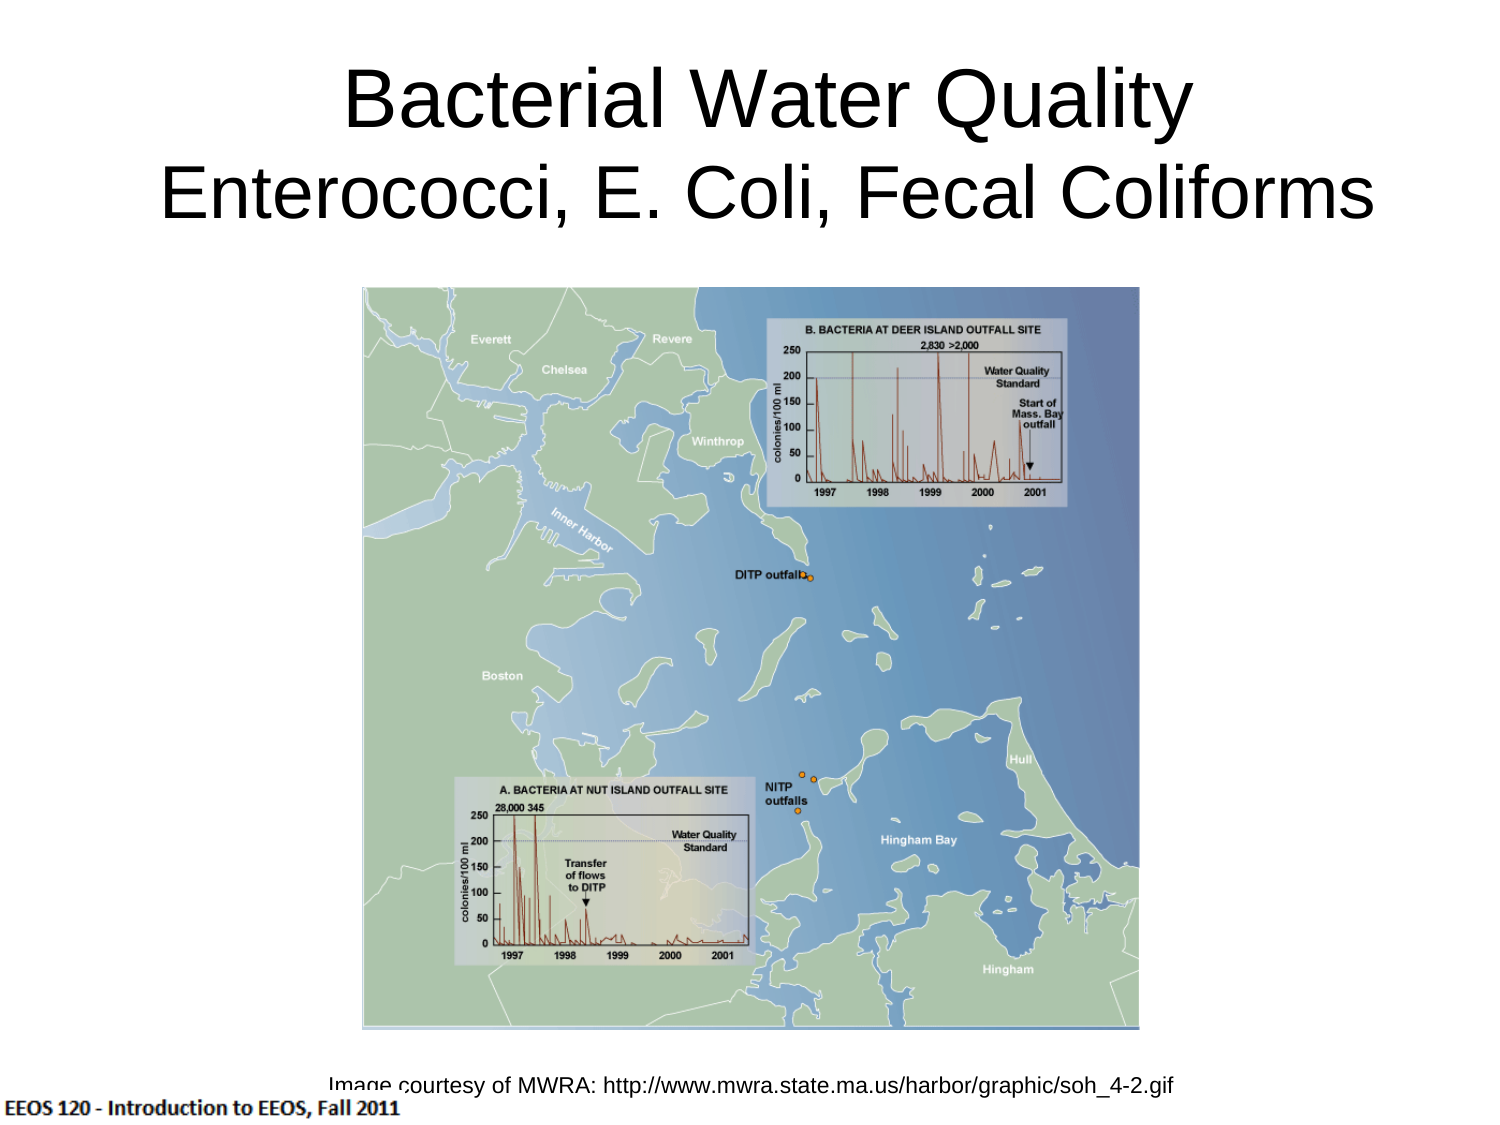

# Bacterial Water Quality Enterococci, E. Coli, Fecal Coliforms
Image courtesy of MWRA: http://www.mwra.state.ma.us/harbor/graphic/soh_4-2.gif